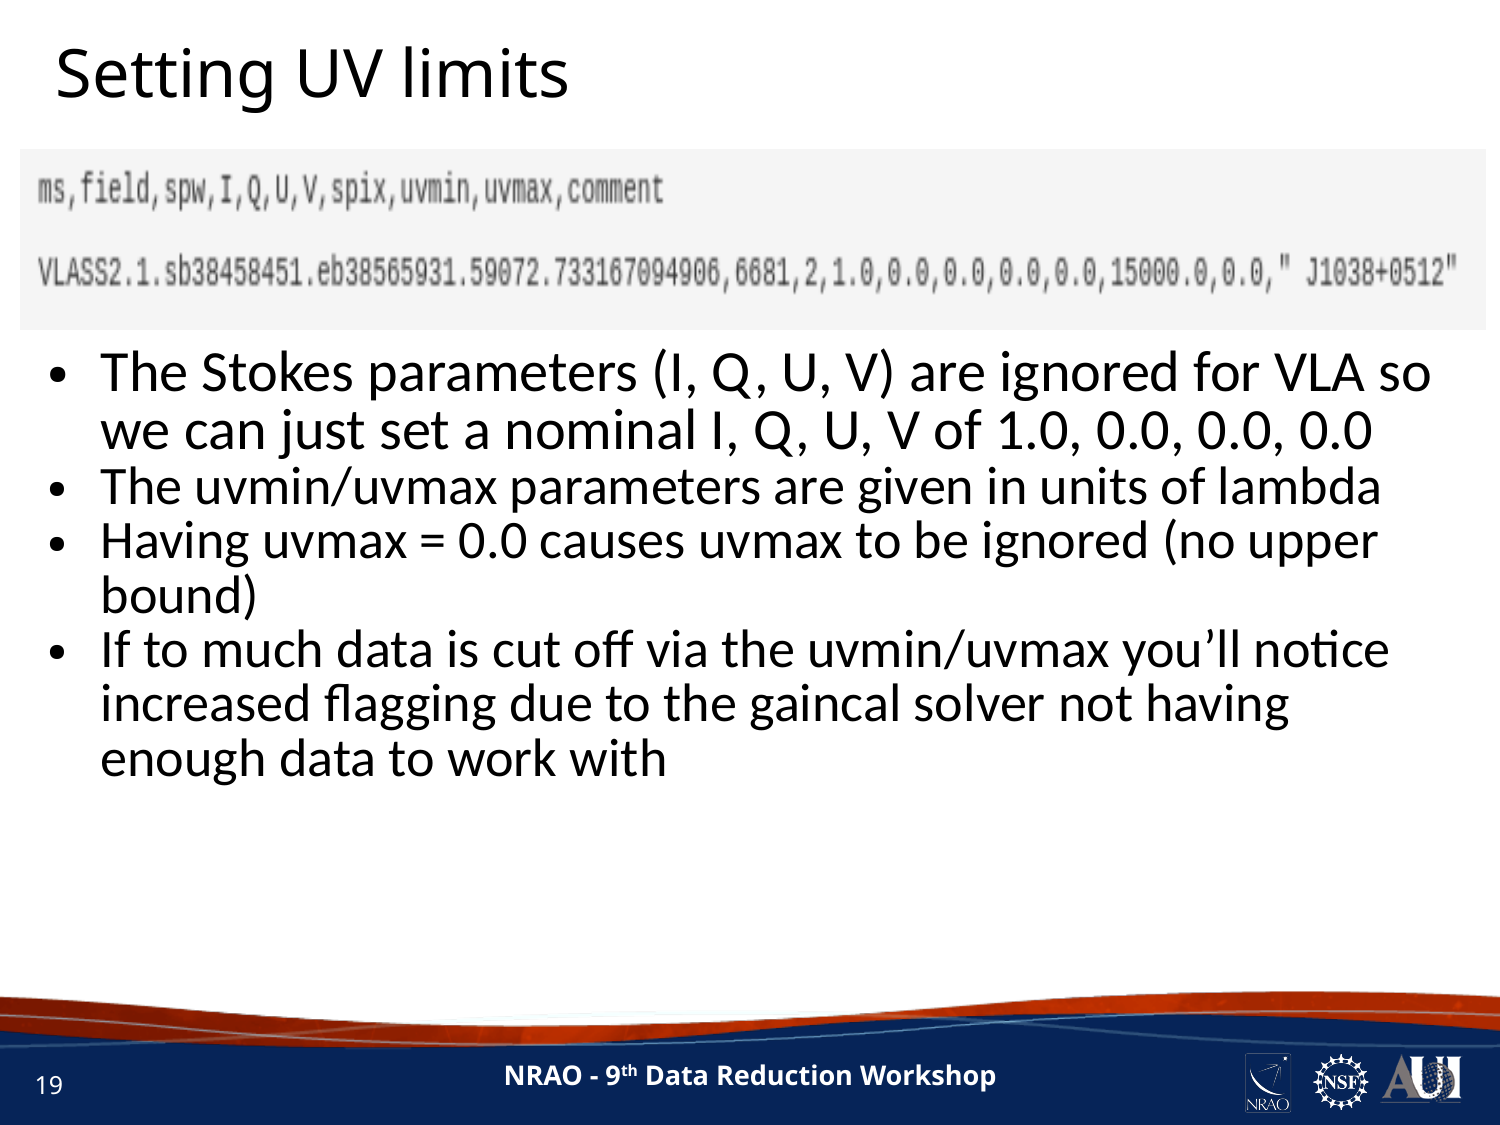

# Setting UV limits
The Stokes parameters (I, Q, U, V) are ignored for VLA so we can just set a nominal I, Q, U, V of 1.0, 0.0, 0.0, 0.0
The uvmin/uvmax parameters are given in units of lambda
Having uvmax = 0.0 causes uvmax to be ignored (no upper bound)
If to much data is cut off via the uvmin/uvmax you’ll notice increased flagging due to the gaincal solver not having enough data to work with